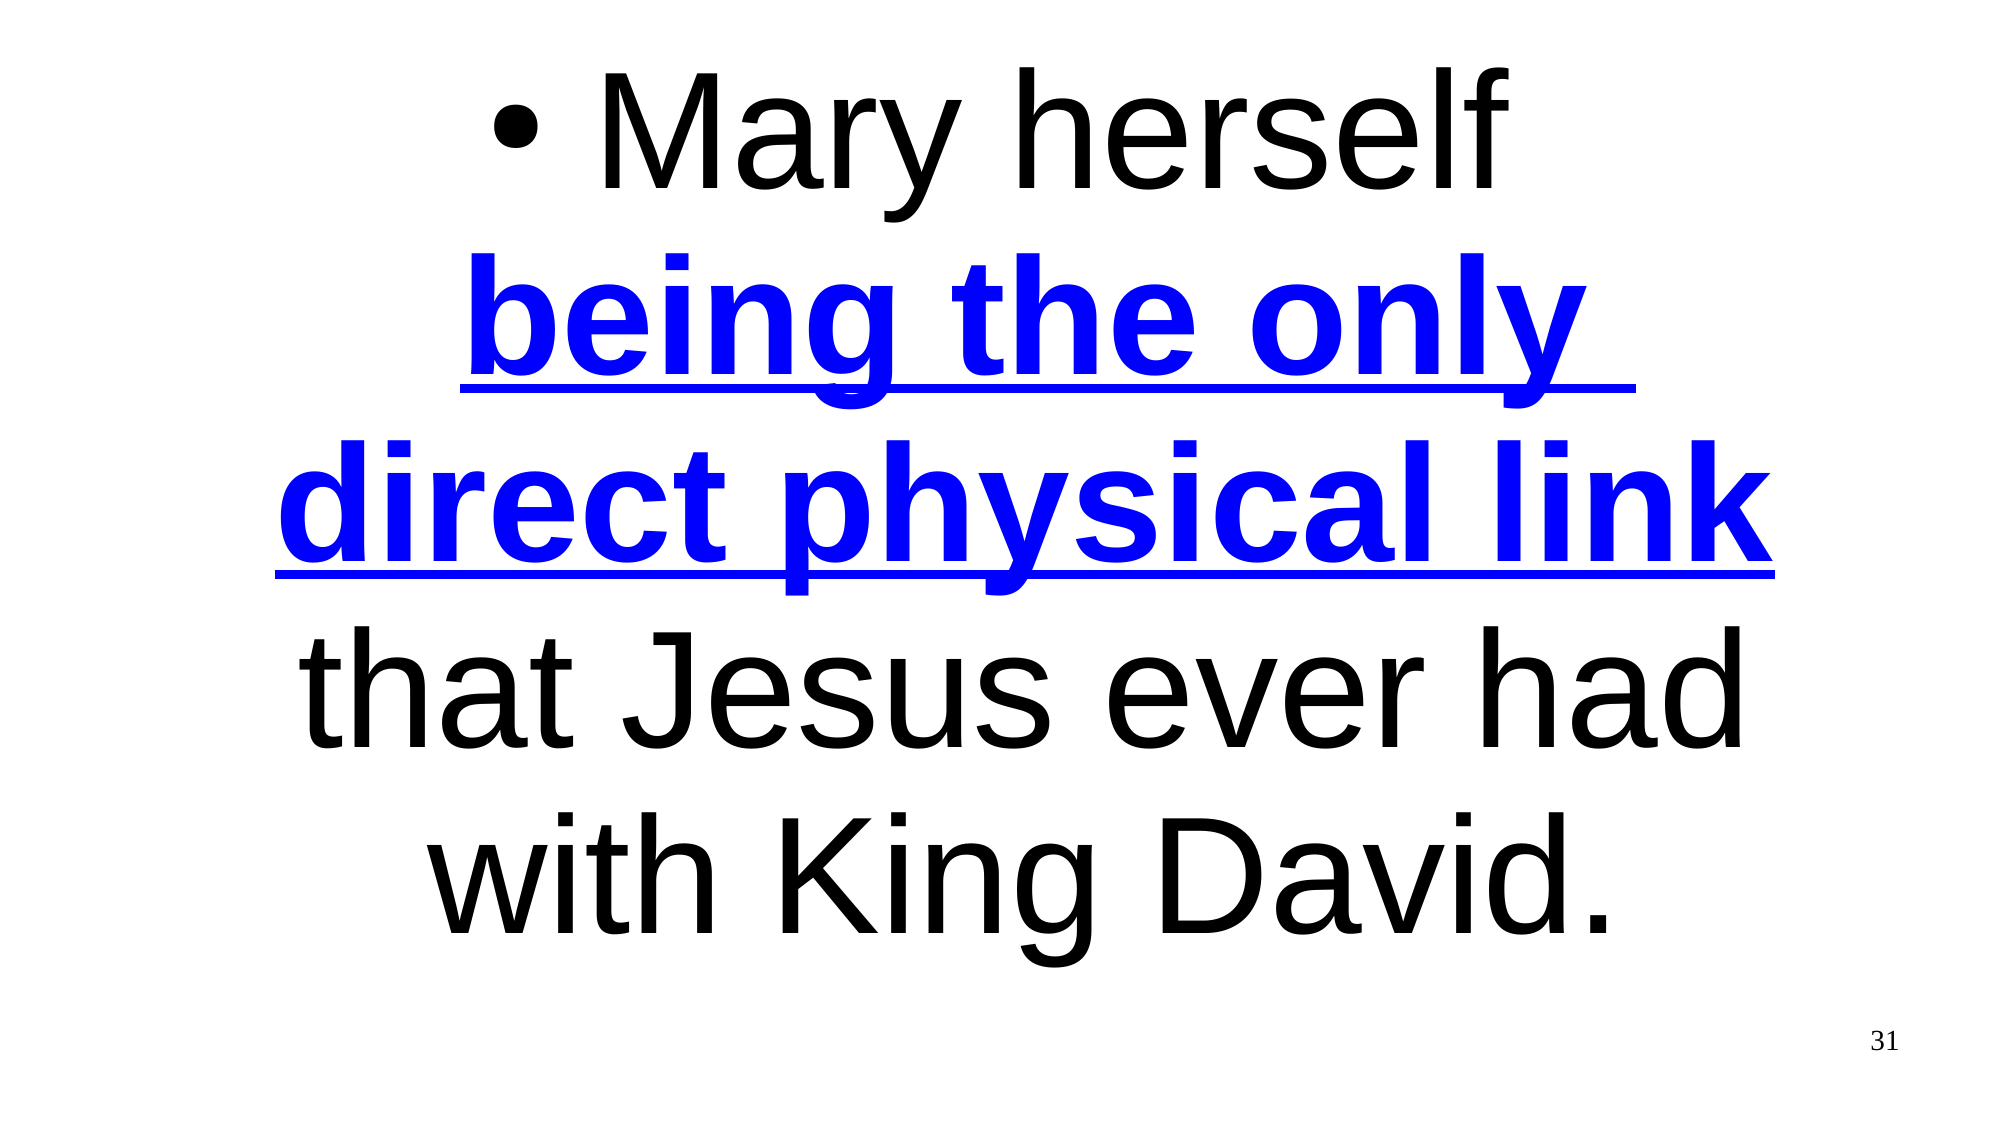

# Mary herself being the only direct physical link that Jesus ever had with King David.
31